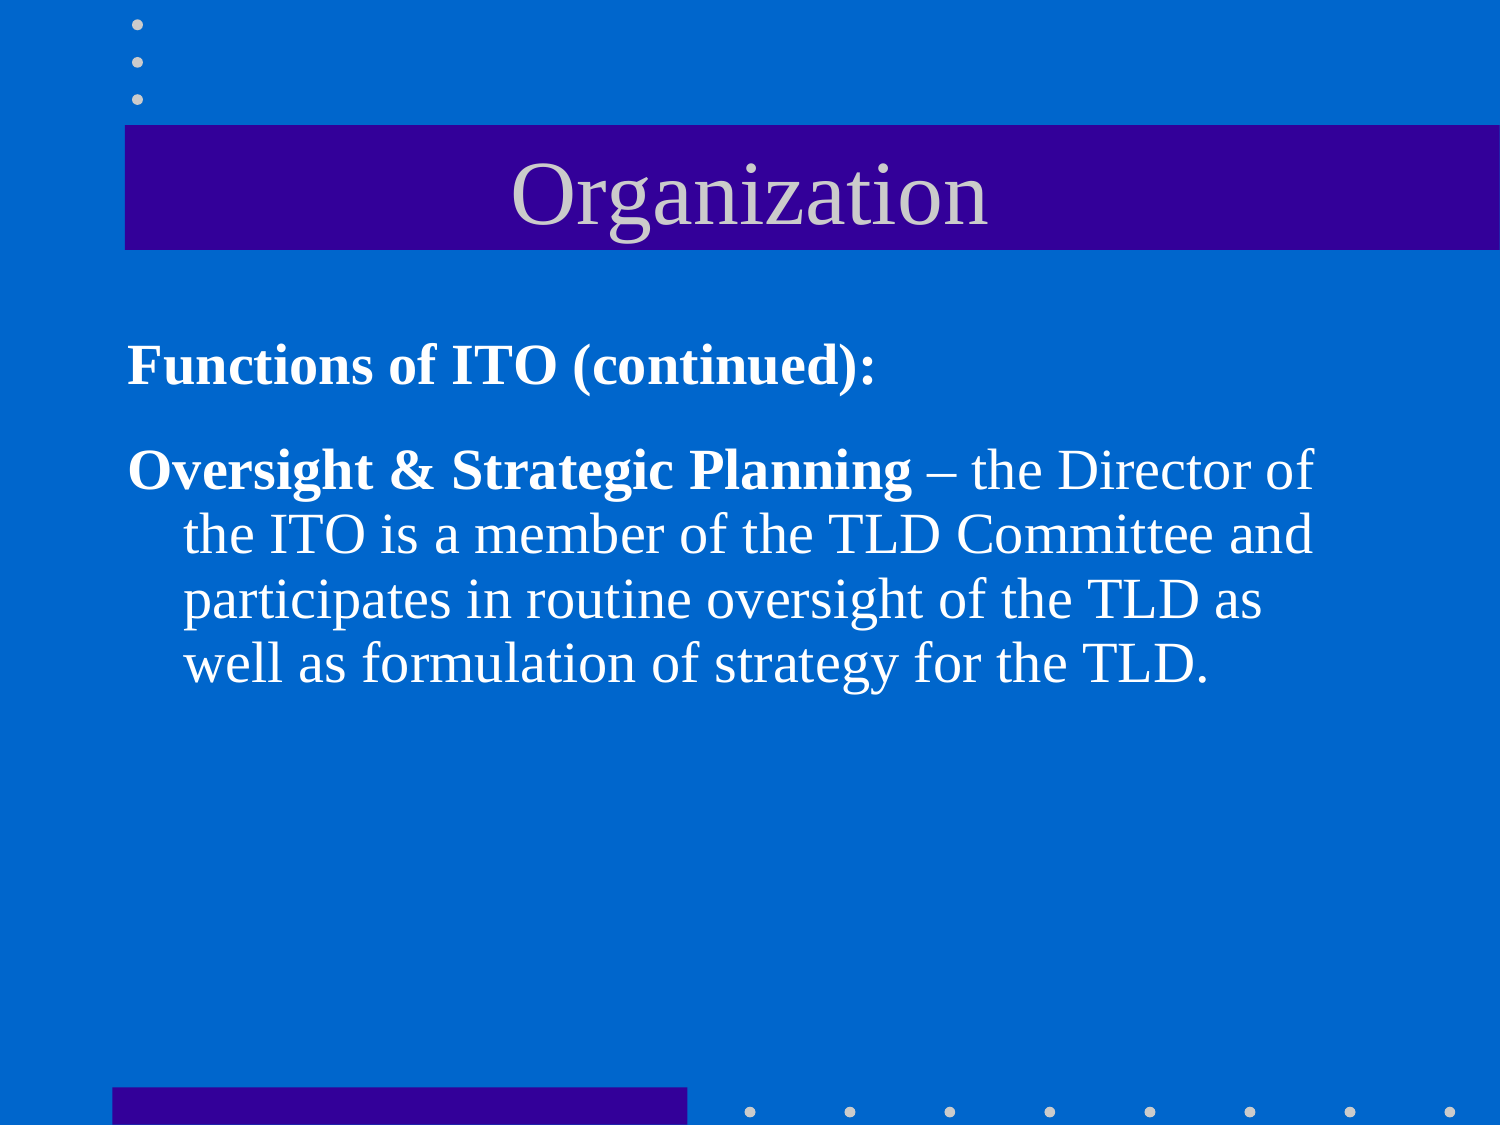

# Organization
Functions of ITO (continued):
Oversight & Strategic Planning – the Director of the ITO is a member of the TLD Committee and participates in routine oversight of the TLD as well as formulation of strategy for the TLD.